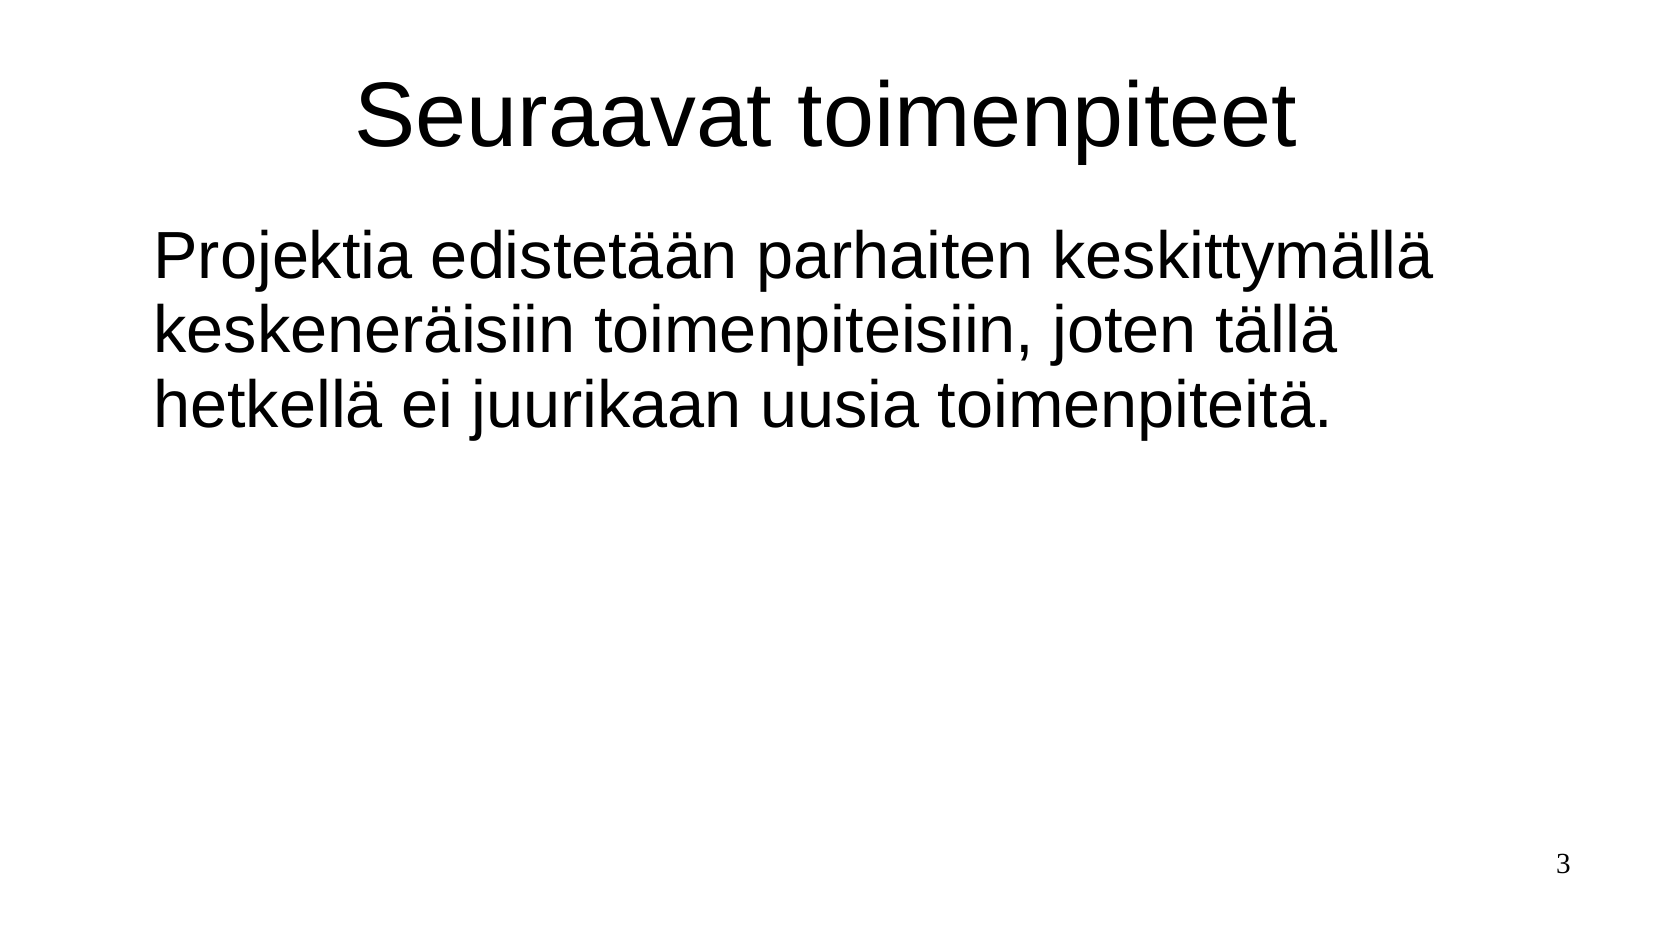

# Seuraavat toimenpiteet
Projektia edistetään parhaiten keskittymällä keskeneräisiin toimenpiteisiin, joten tällä hetkellä ei juurikaan uusia toimenpiteitä.
3